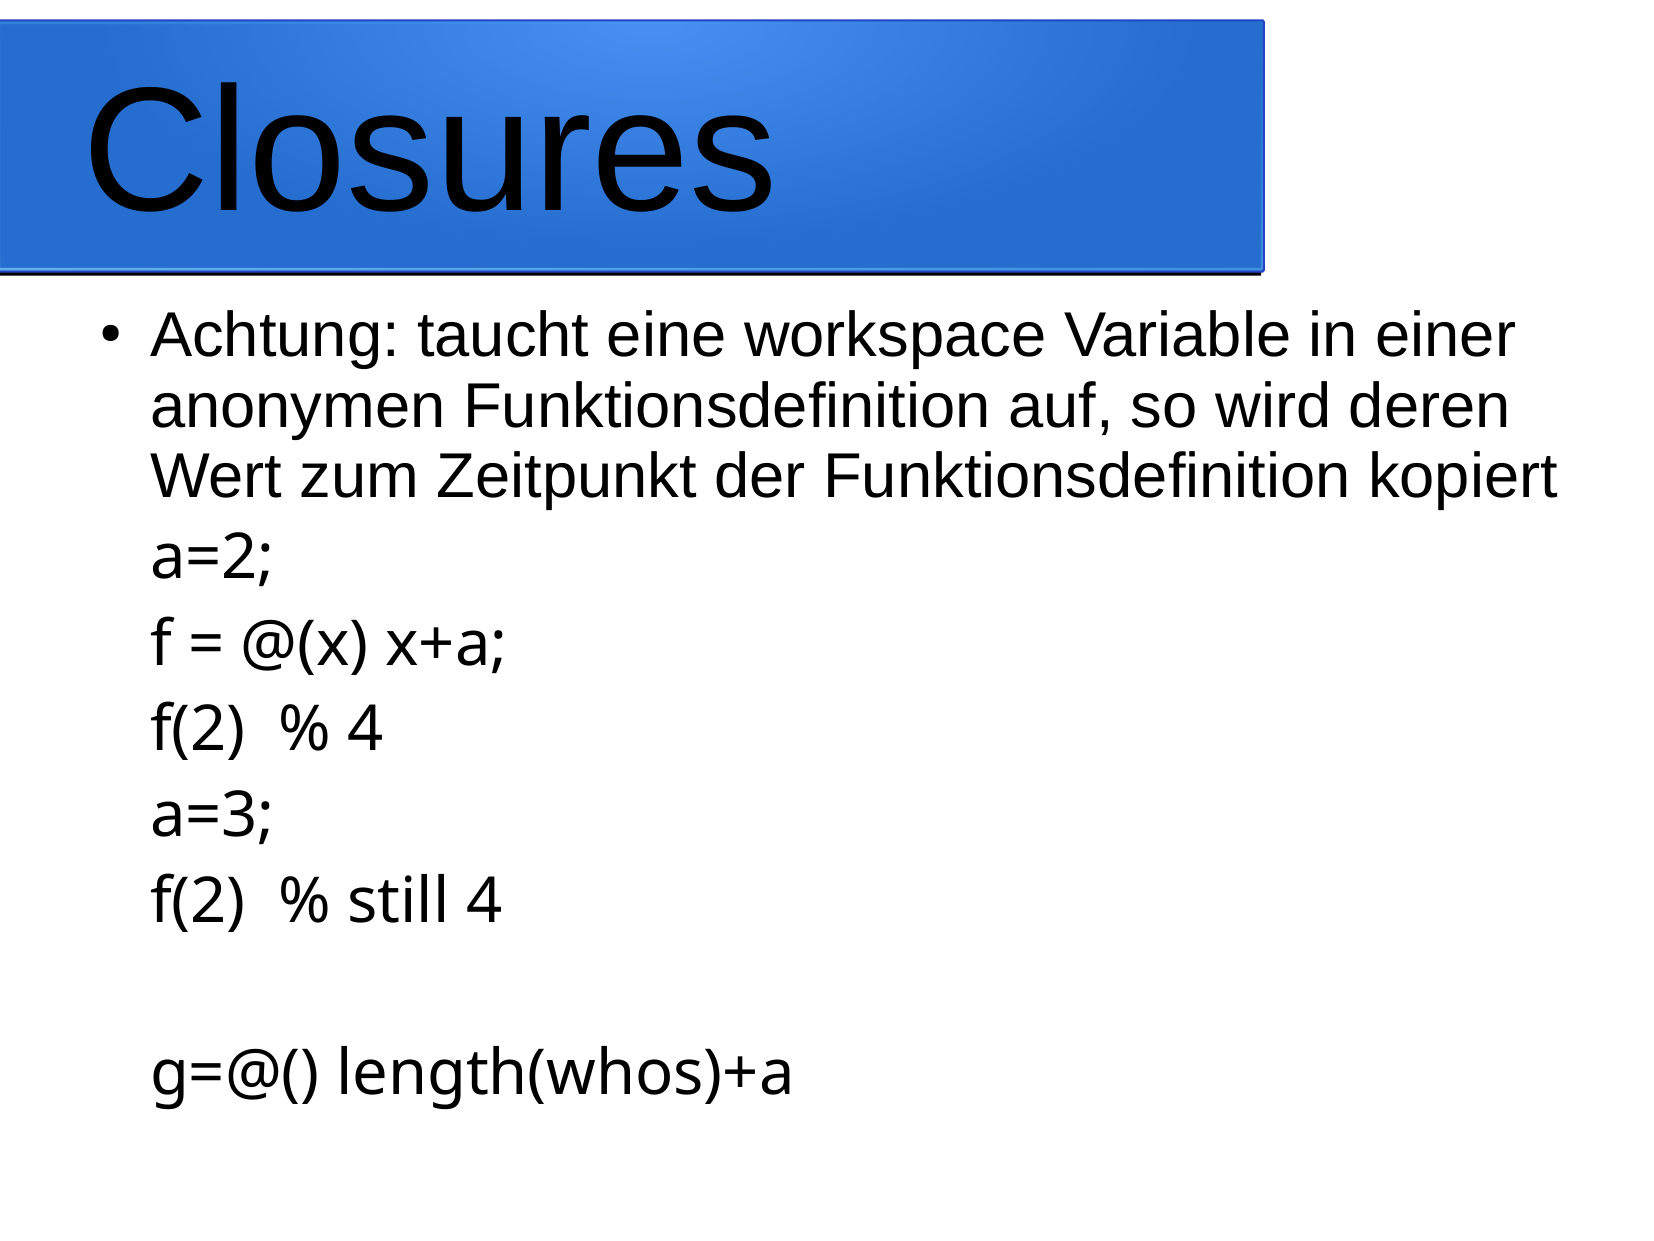

# Closures
Achtung: taucht eine workspace Variable in einer anonymen Funktionsdefinition auf, so wird deren Wert zum Zeitpunkt der Funktionsdefinition kopiert
a=2;
f = @(x) x+a;
f(2) % 4
a=3;
f(2) % still 4
g=@() length(whos)+a